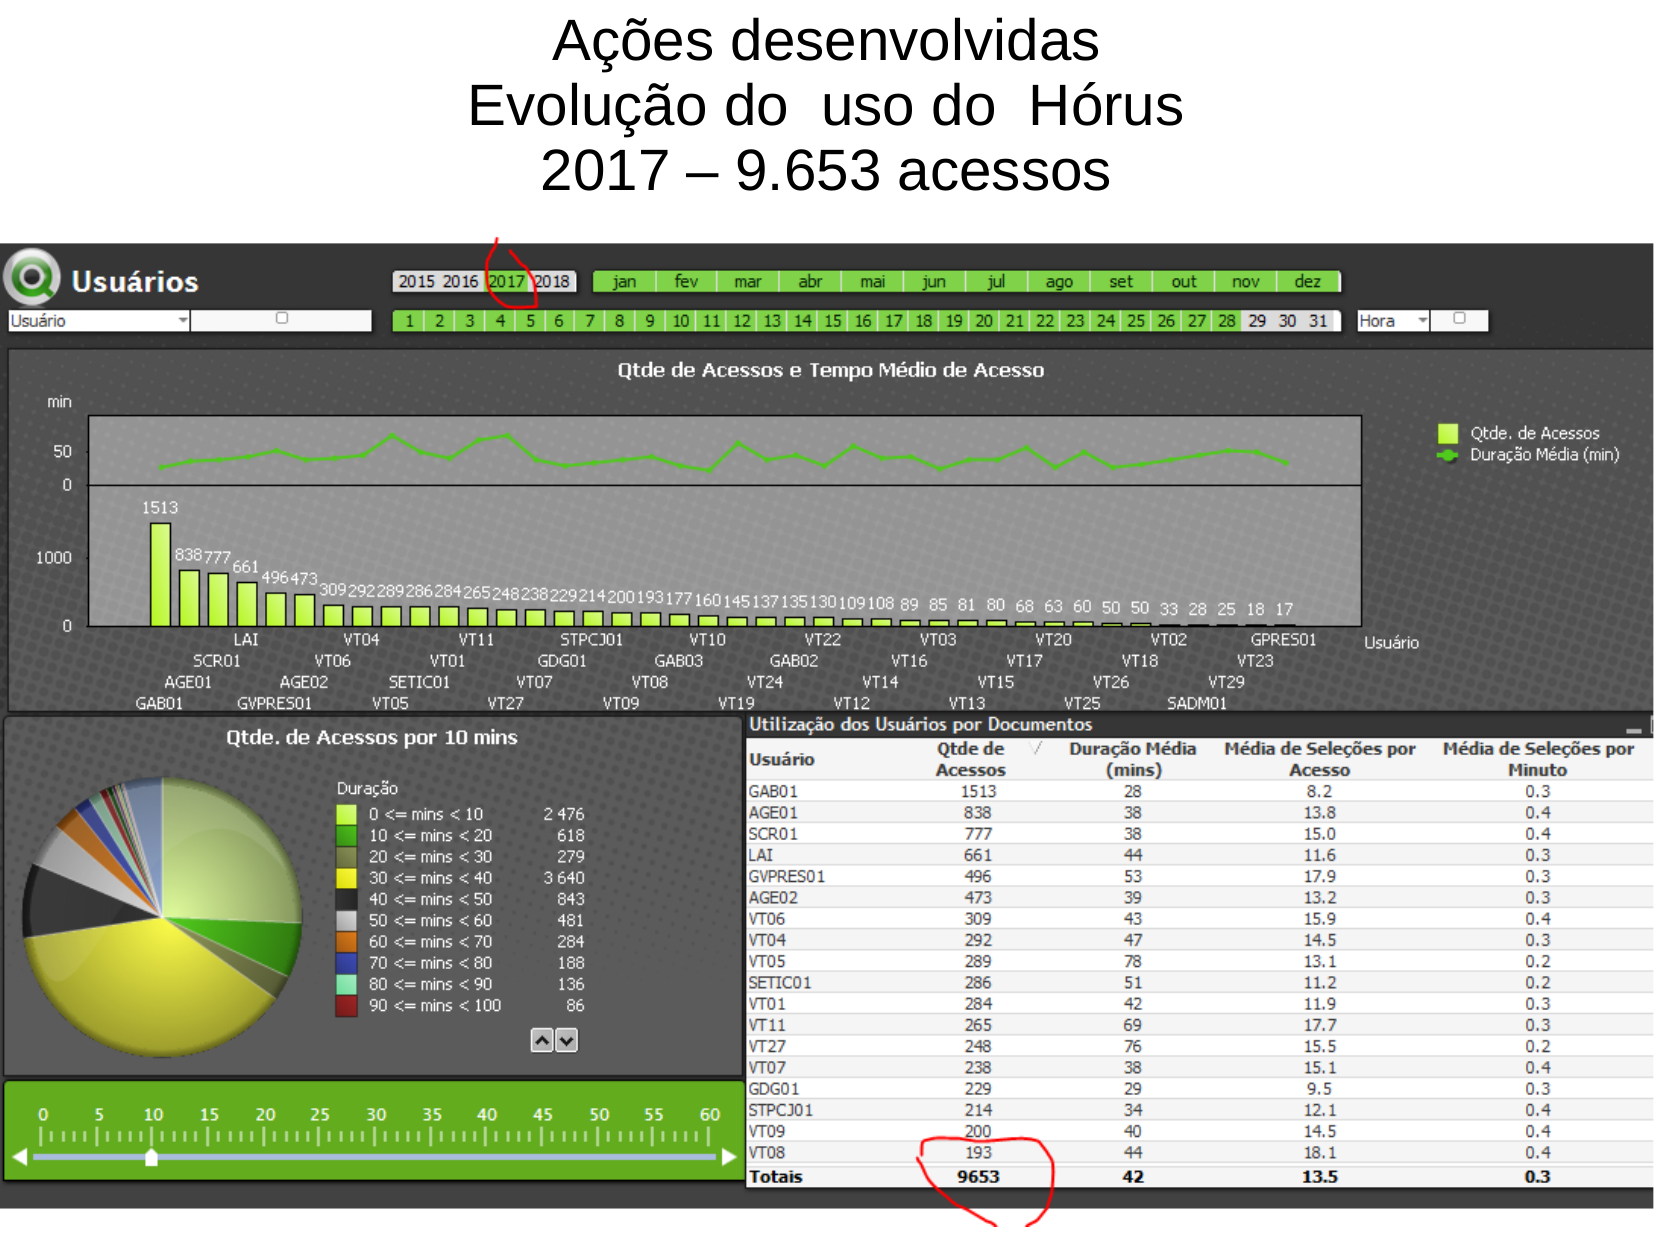

Ações desenvolvidas
Evolução do uso do Hórus
2017 – 9.653 acessos
#